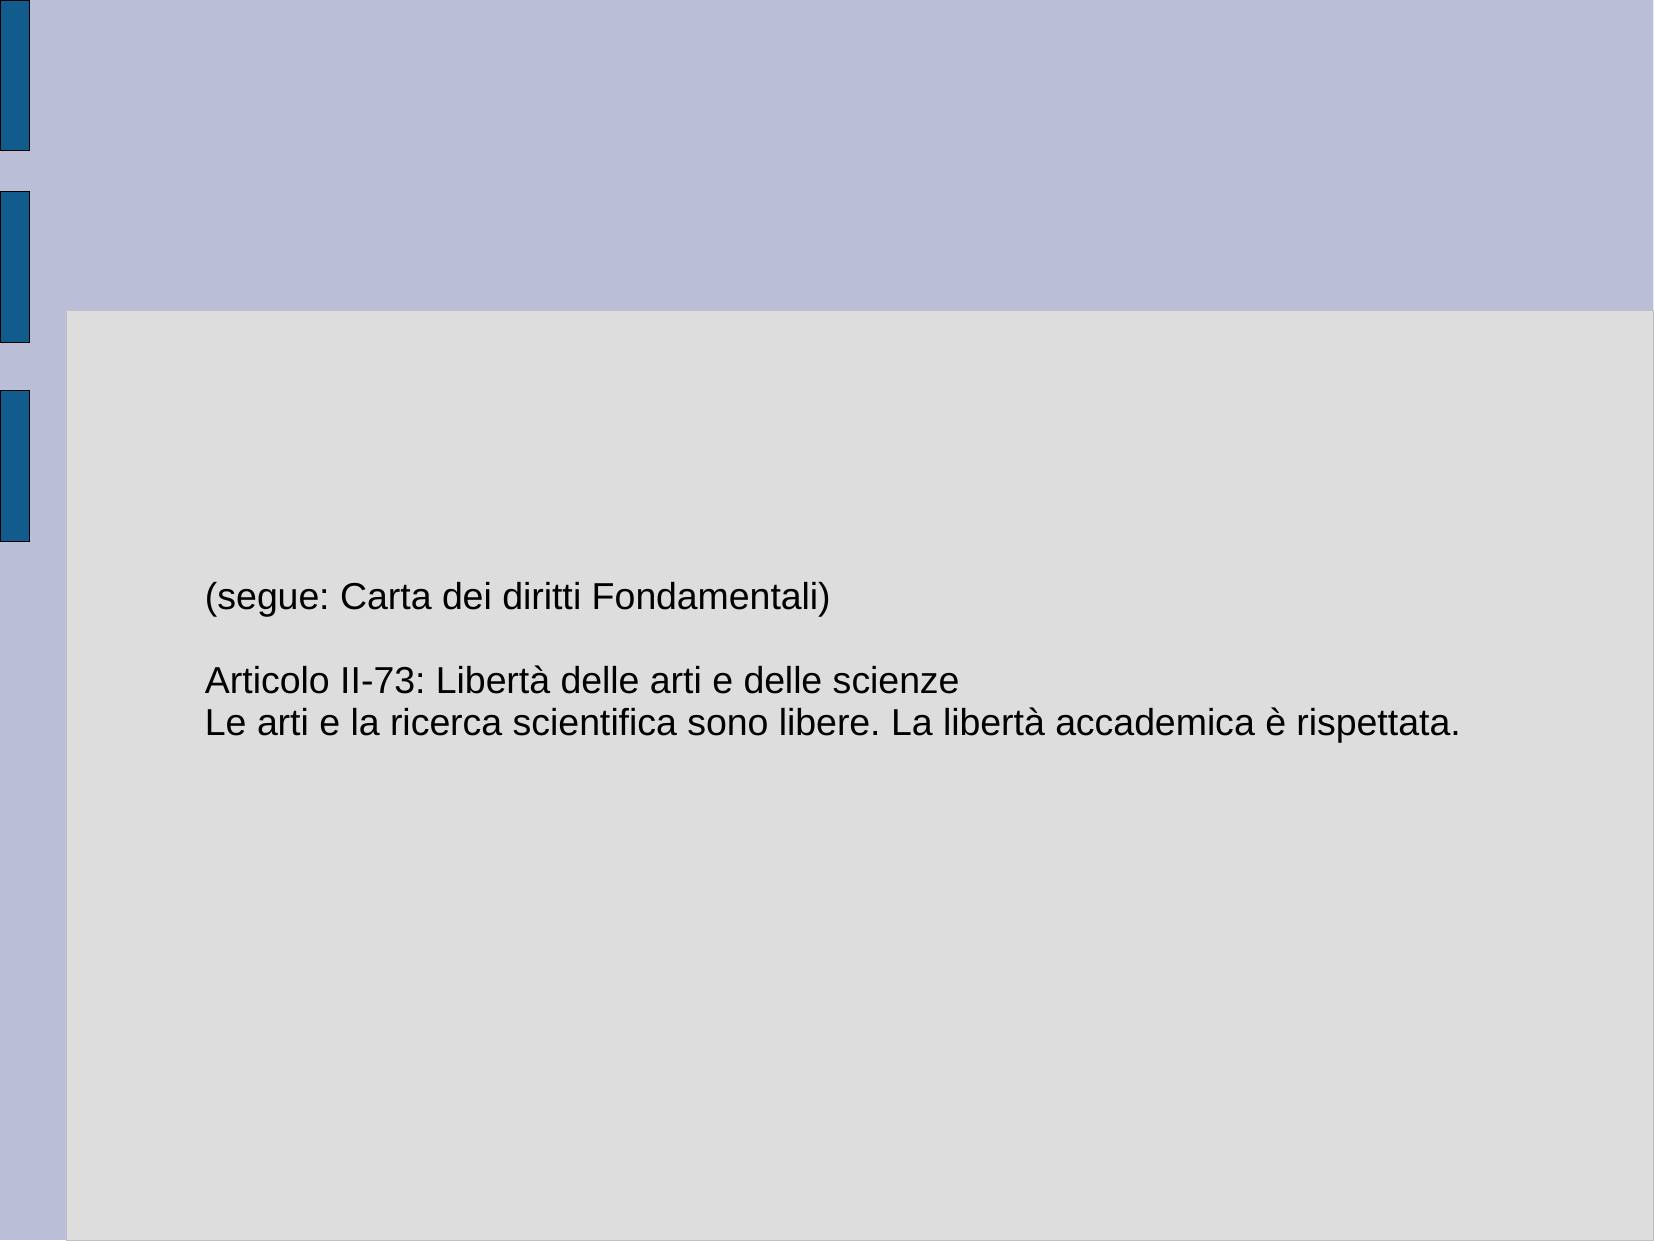

(segue: Carta dei diritti Fondamentali)
Articolo II-73: Libertà delle arti e delle scienze
Le arti e la ricerca scientifica sono libere. La libertà accademica è rispettata.